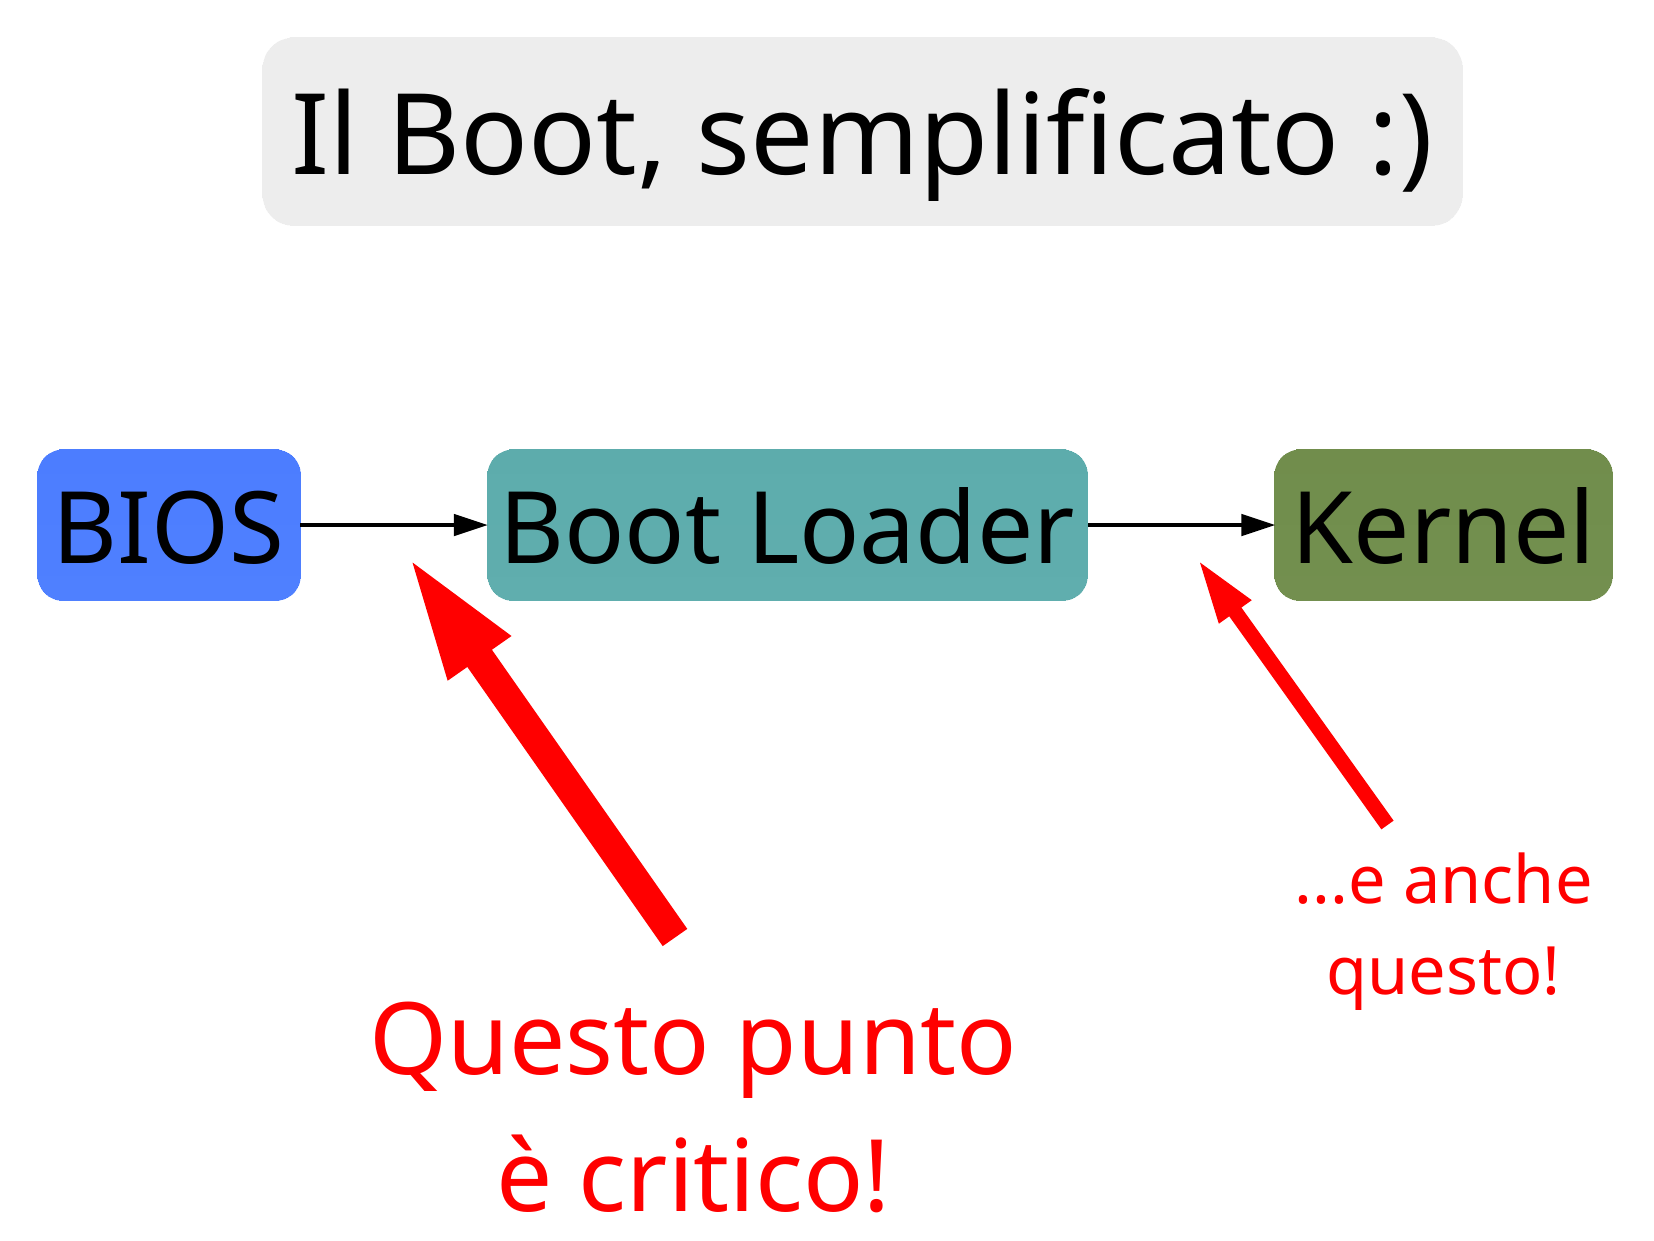

Il Boot, semplificato :)
BIOS
Boot Loader
Kernel
...e anche questo!
Questo punto è critico!